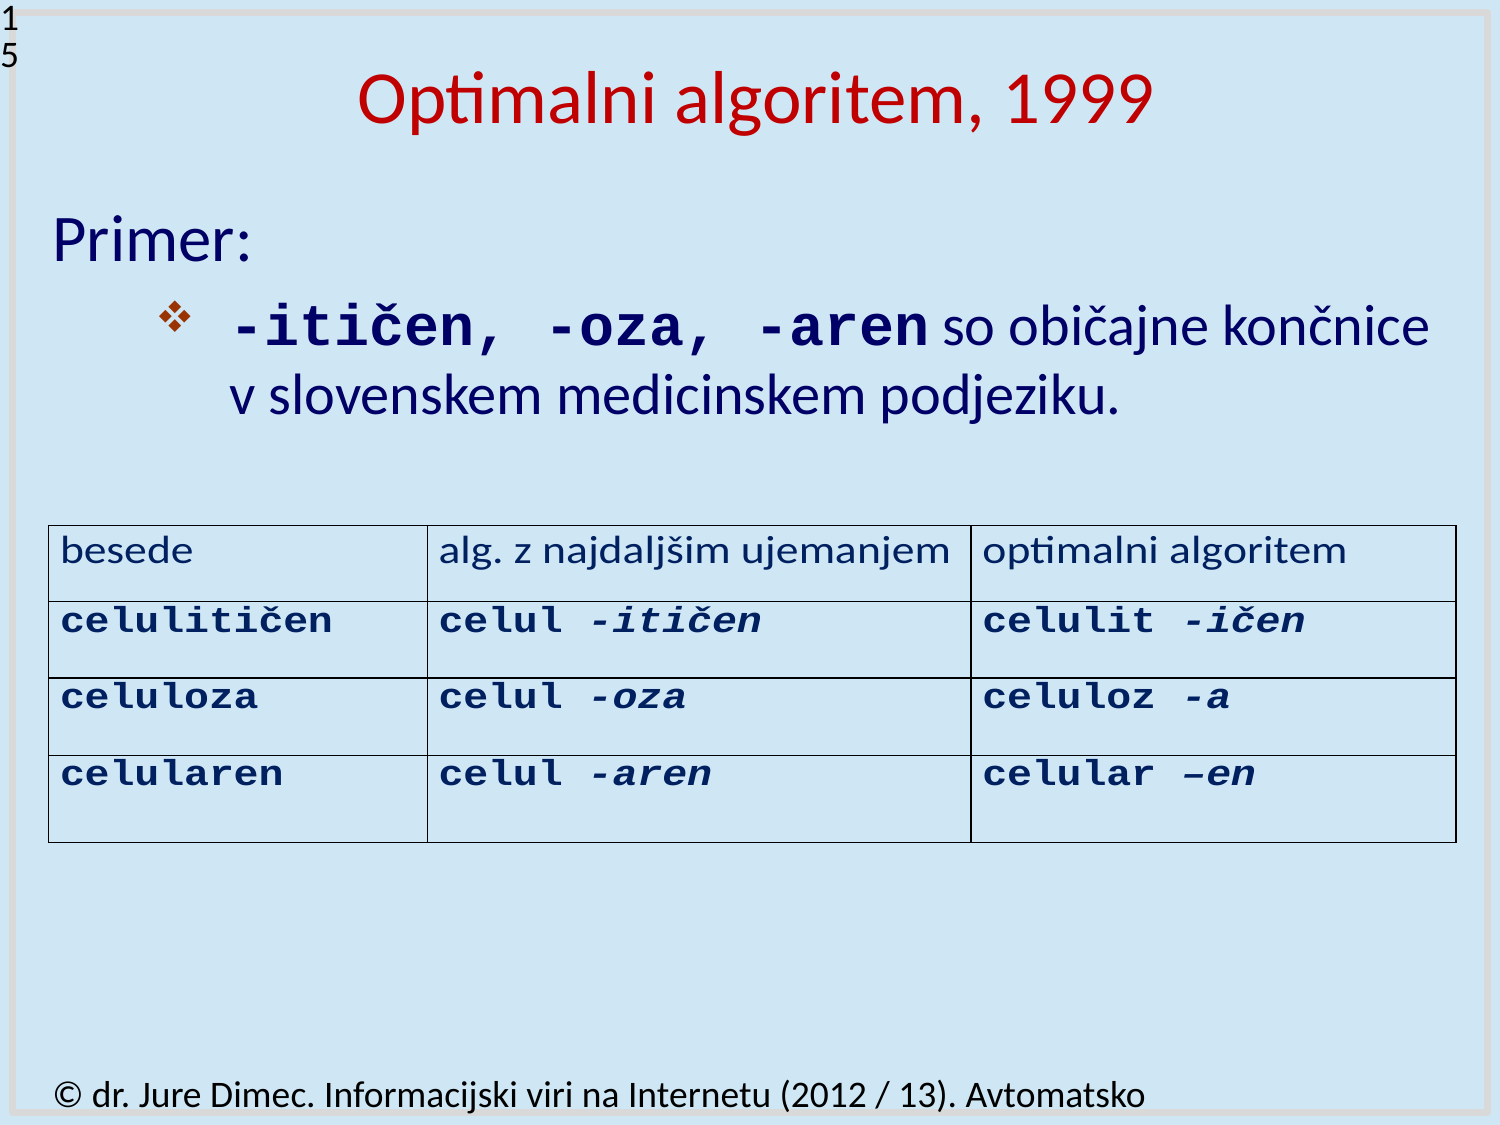

# Optimalni algoritem, 1999
Primer:
-itičen, -oza, -aren so običajne končnice v slovenskem medicinskem podjeziku.
© dr. Jure Dimec. Informacijski viri na Internetu (2012 / 13). Avtomatsko indeksiranje 2.